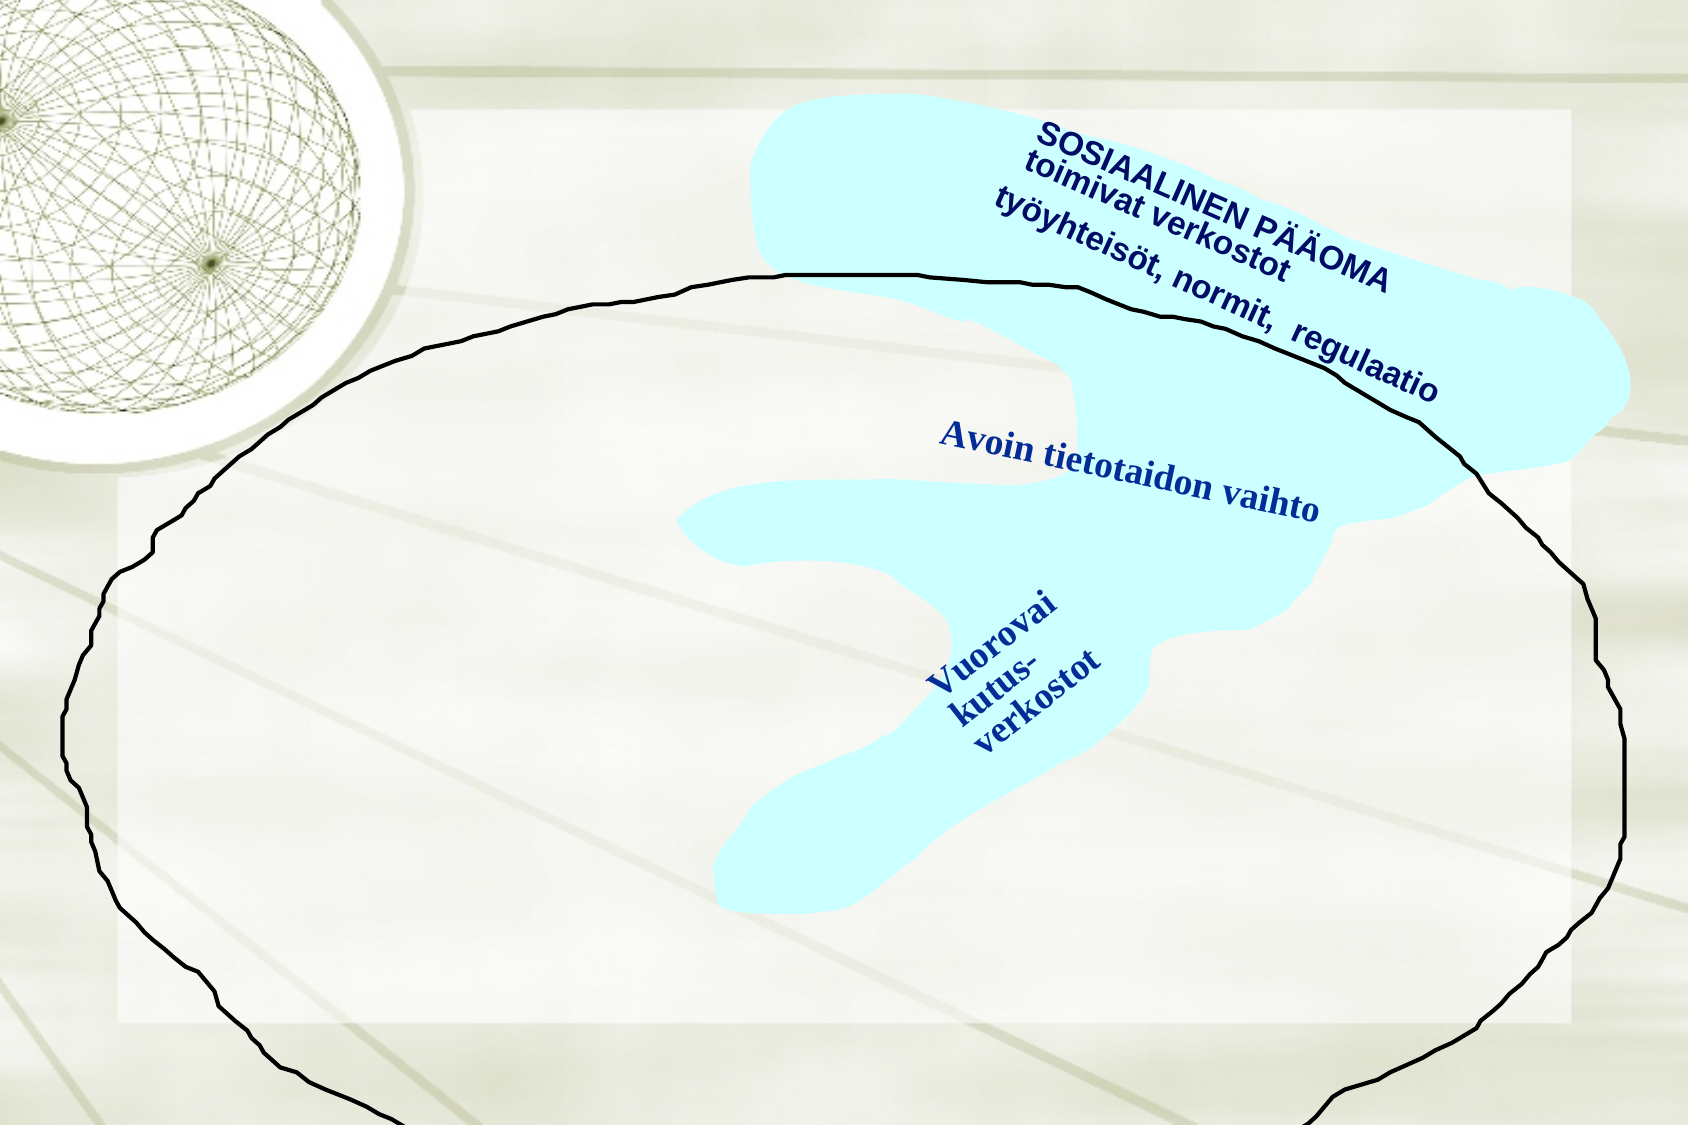

SOSIAALINEN PÄÄOMA
toimivat verkostot
 työyhteisöt, normit, regulaatio
Avoin tietotaidon vaihto
Vuorovaikutus-verkostot